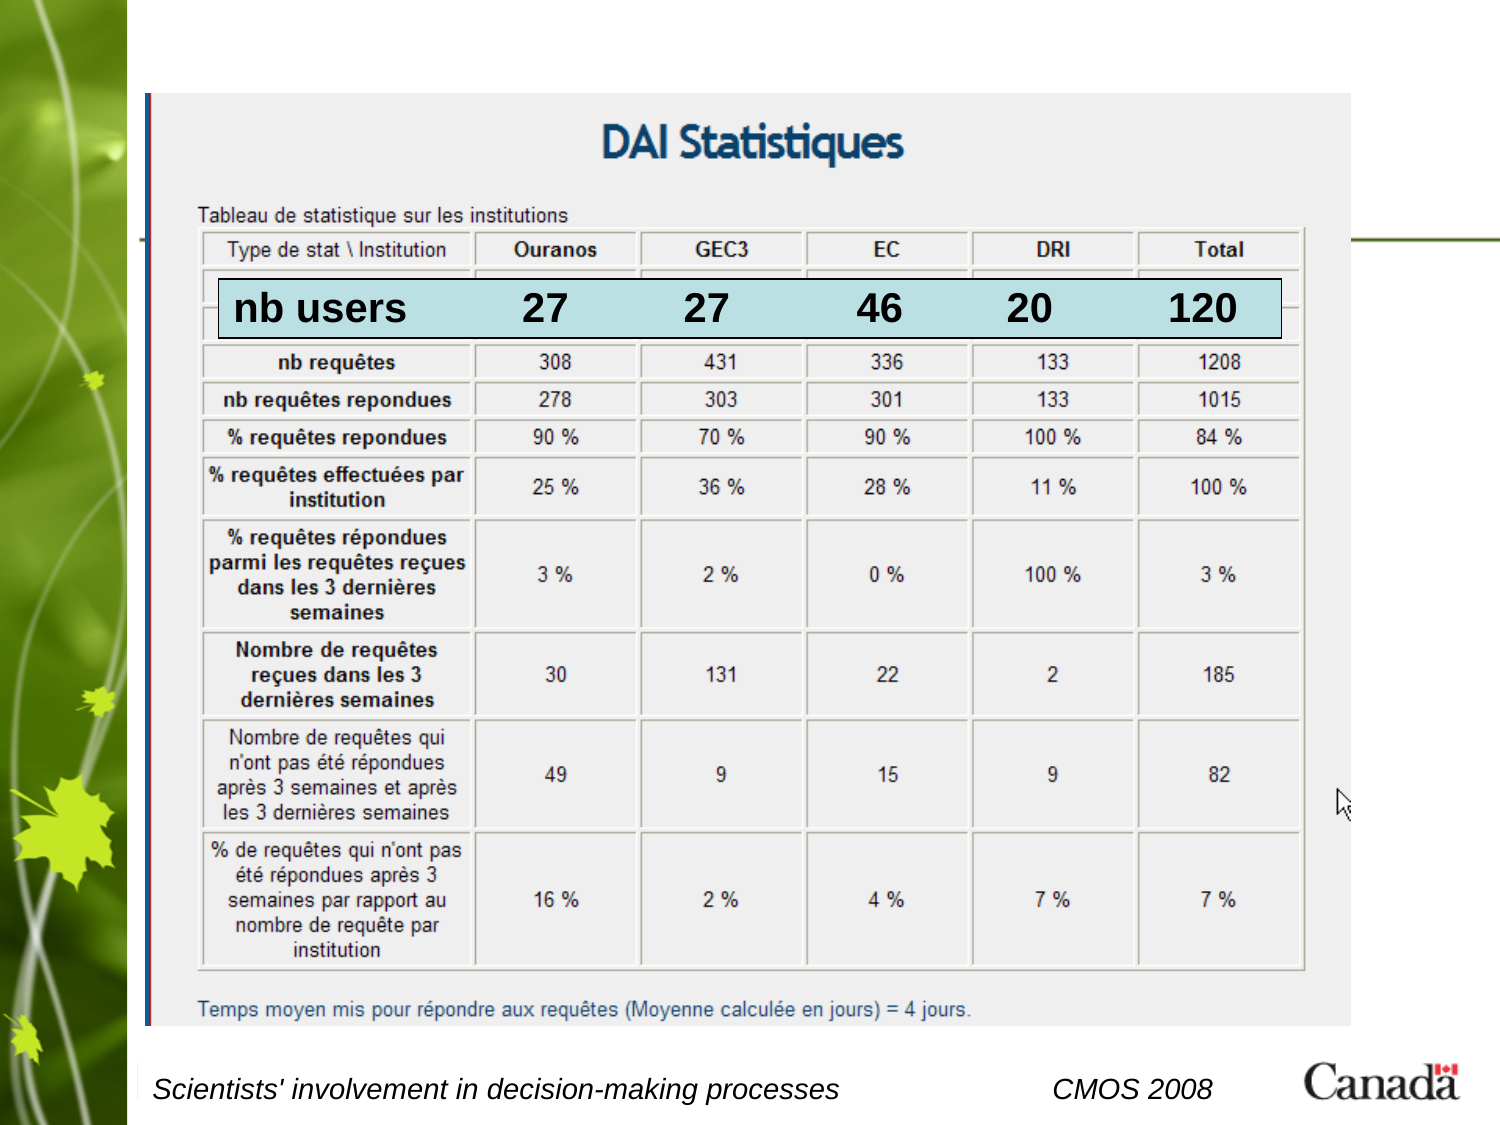

nb users 27 27 46 20 120